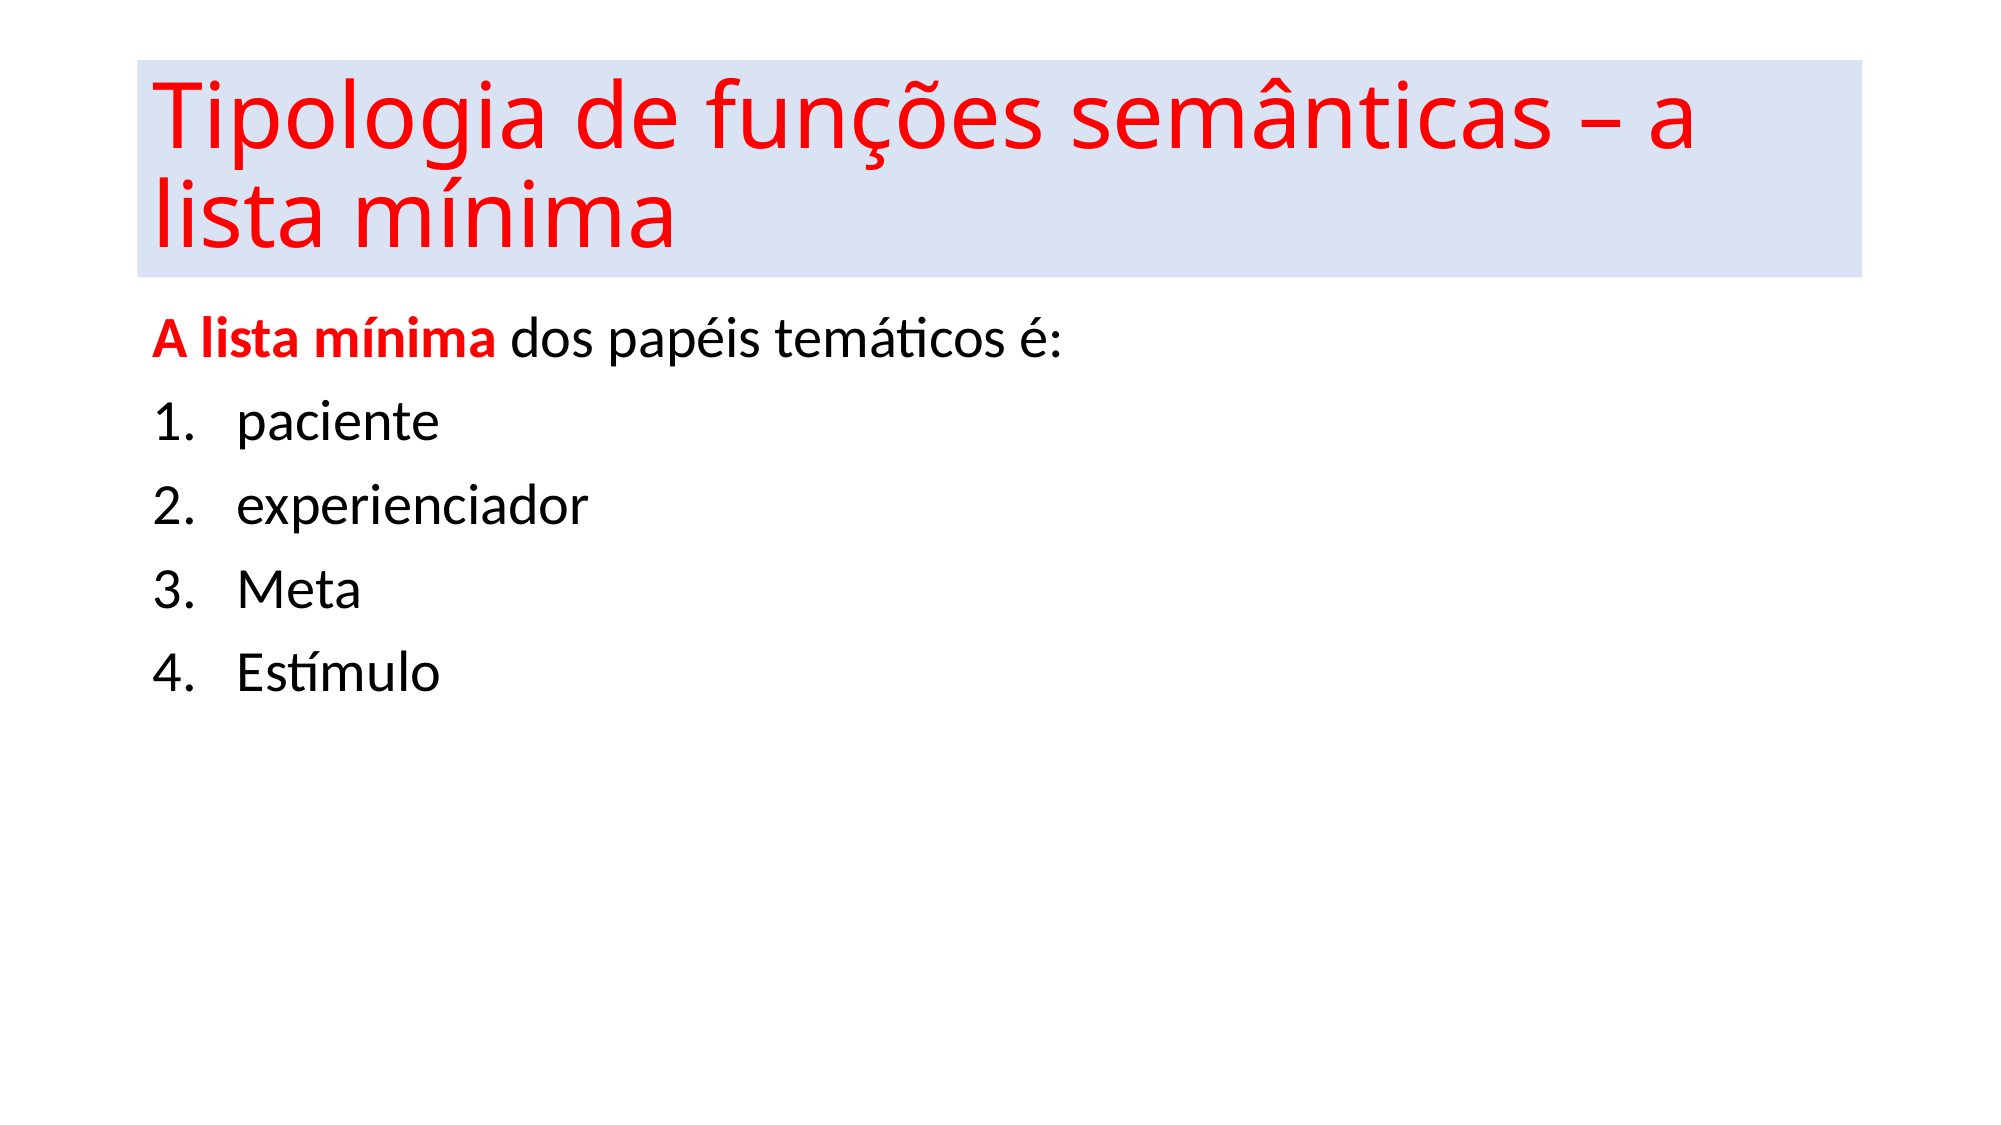

# Tipologia de funções semânticas – a lista mínima
A lista mínima dos papéis temáticos é:
paciente
experienciador
Meta
Estímulo